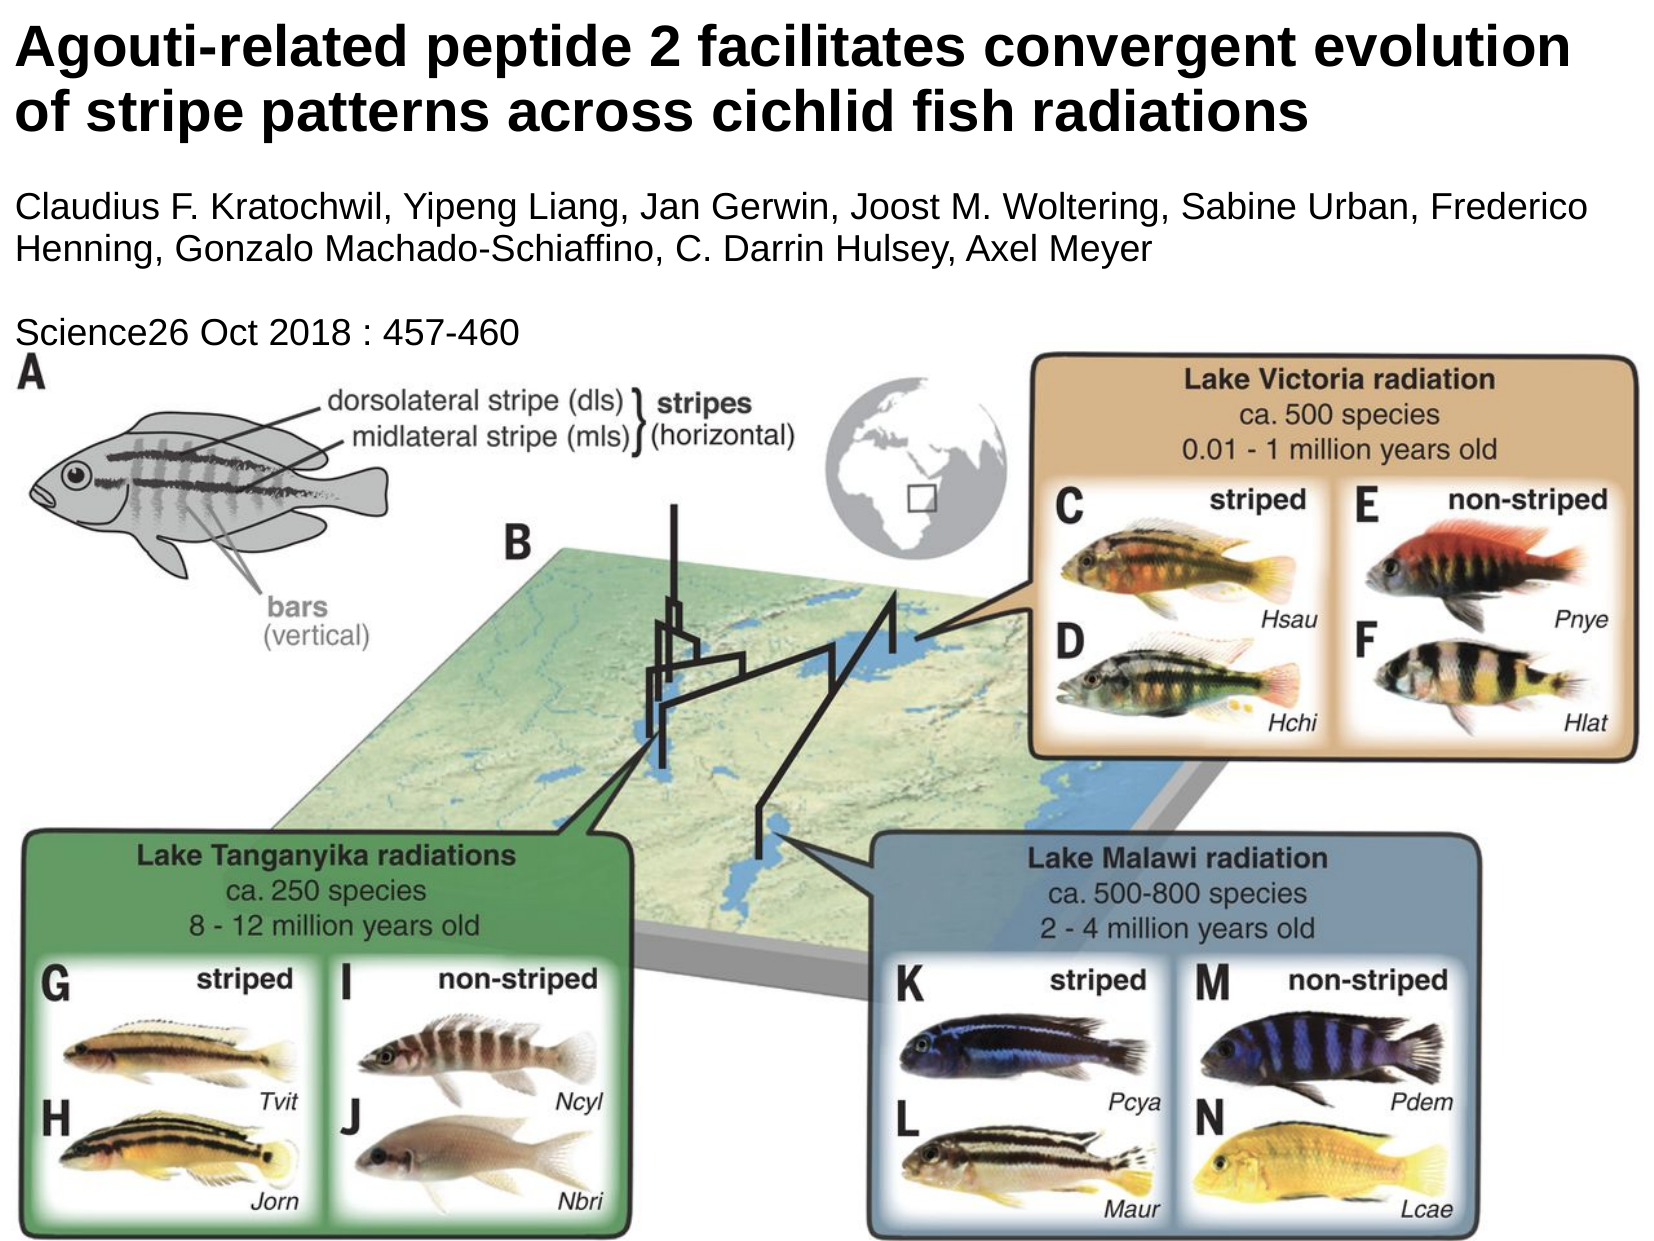

Agouti-related peptide 2 facilitates convergent evolution of stripe patterns across cichlid fish radiations
Claudius F. Kratochwil, Yipeng Liang, Jan Gerwin, Joost M. Woltering, Sabine Urban, Frederico Henning, Gonzalo Machado-Schiaffino, C. Darrin Hulsey, Axel Meyer
Science26 Oct 2018 : 457-460